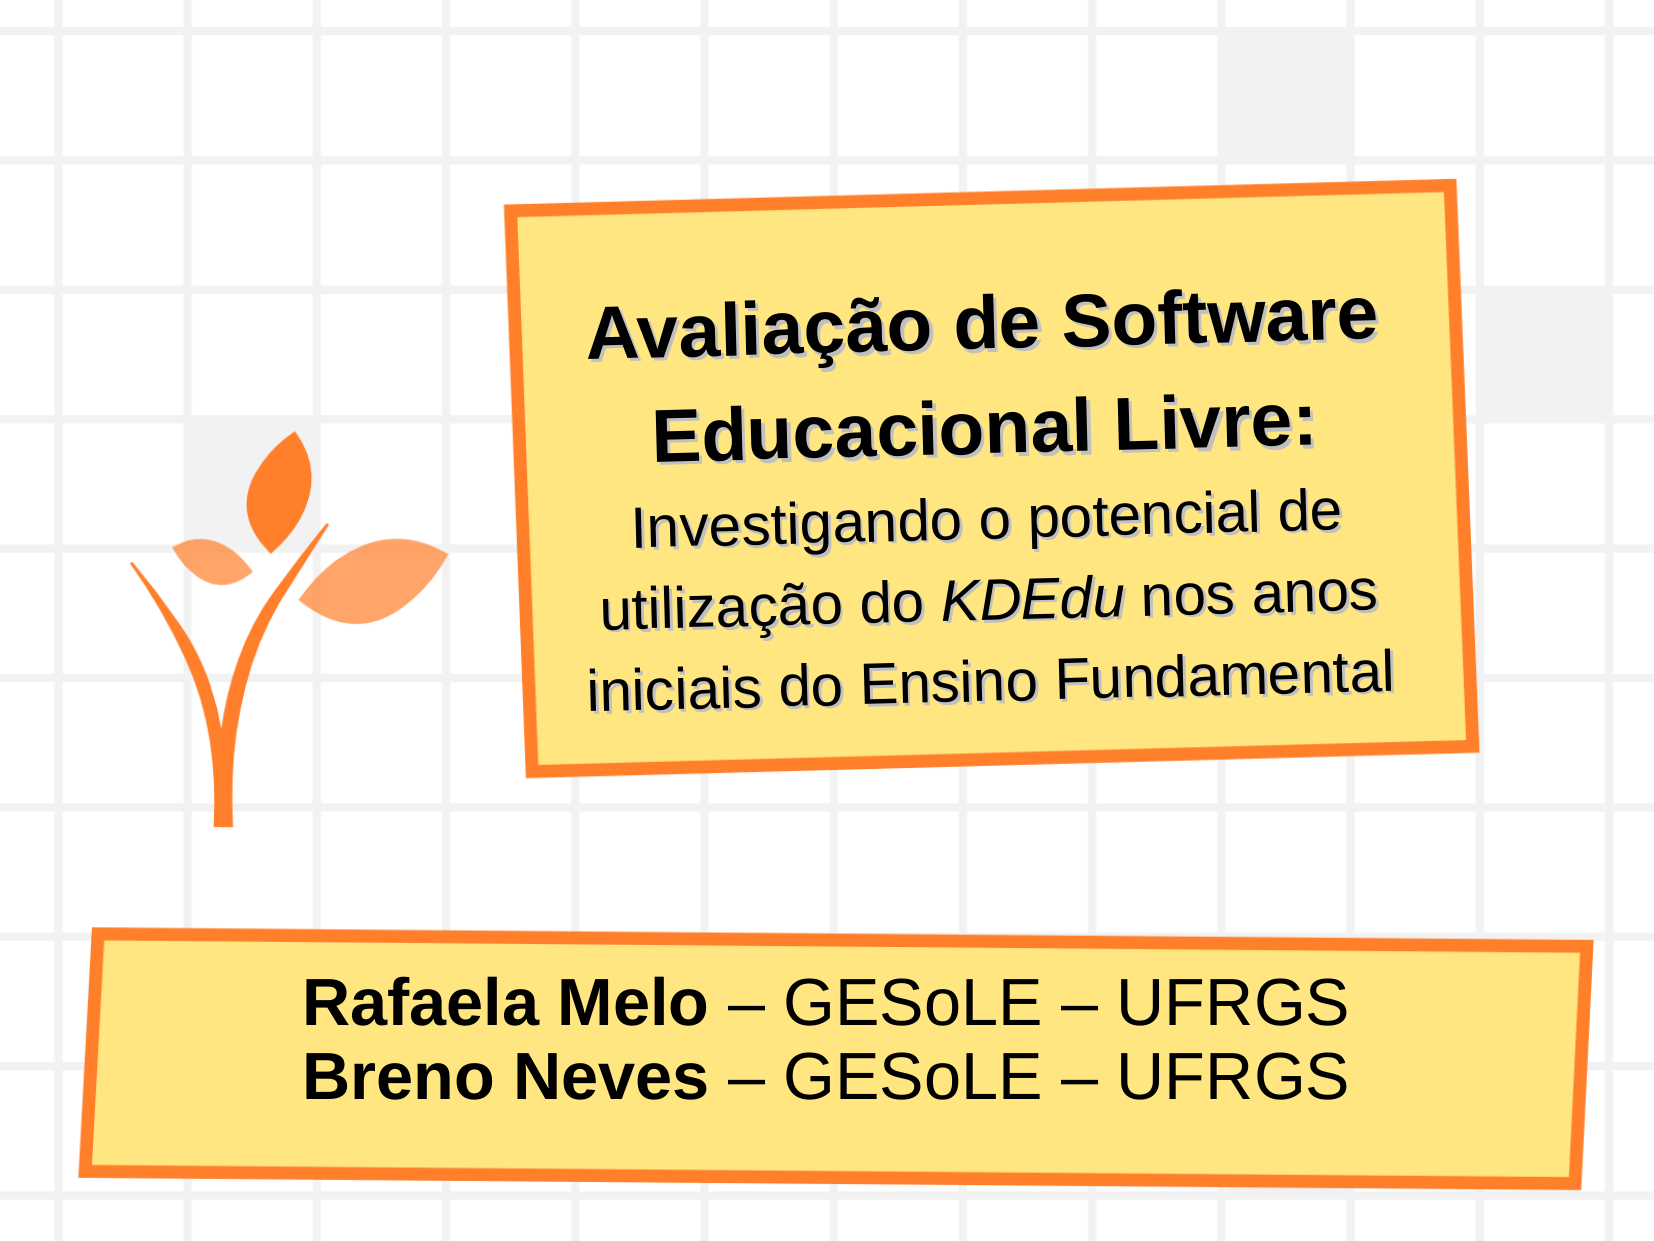

# Avaliação de Software Educacional Livre: Investigando o potencial de utilização do KDEdu nos anos iniciais do Ensino Fundamental
Rafaela Melo – GESoLE – UFRGS
Breno Neves – GESoLE – UFRGS